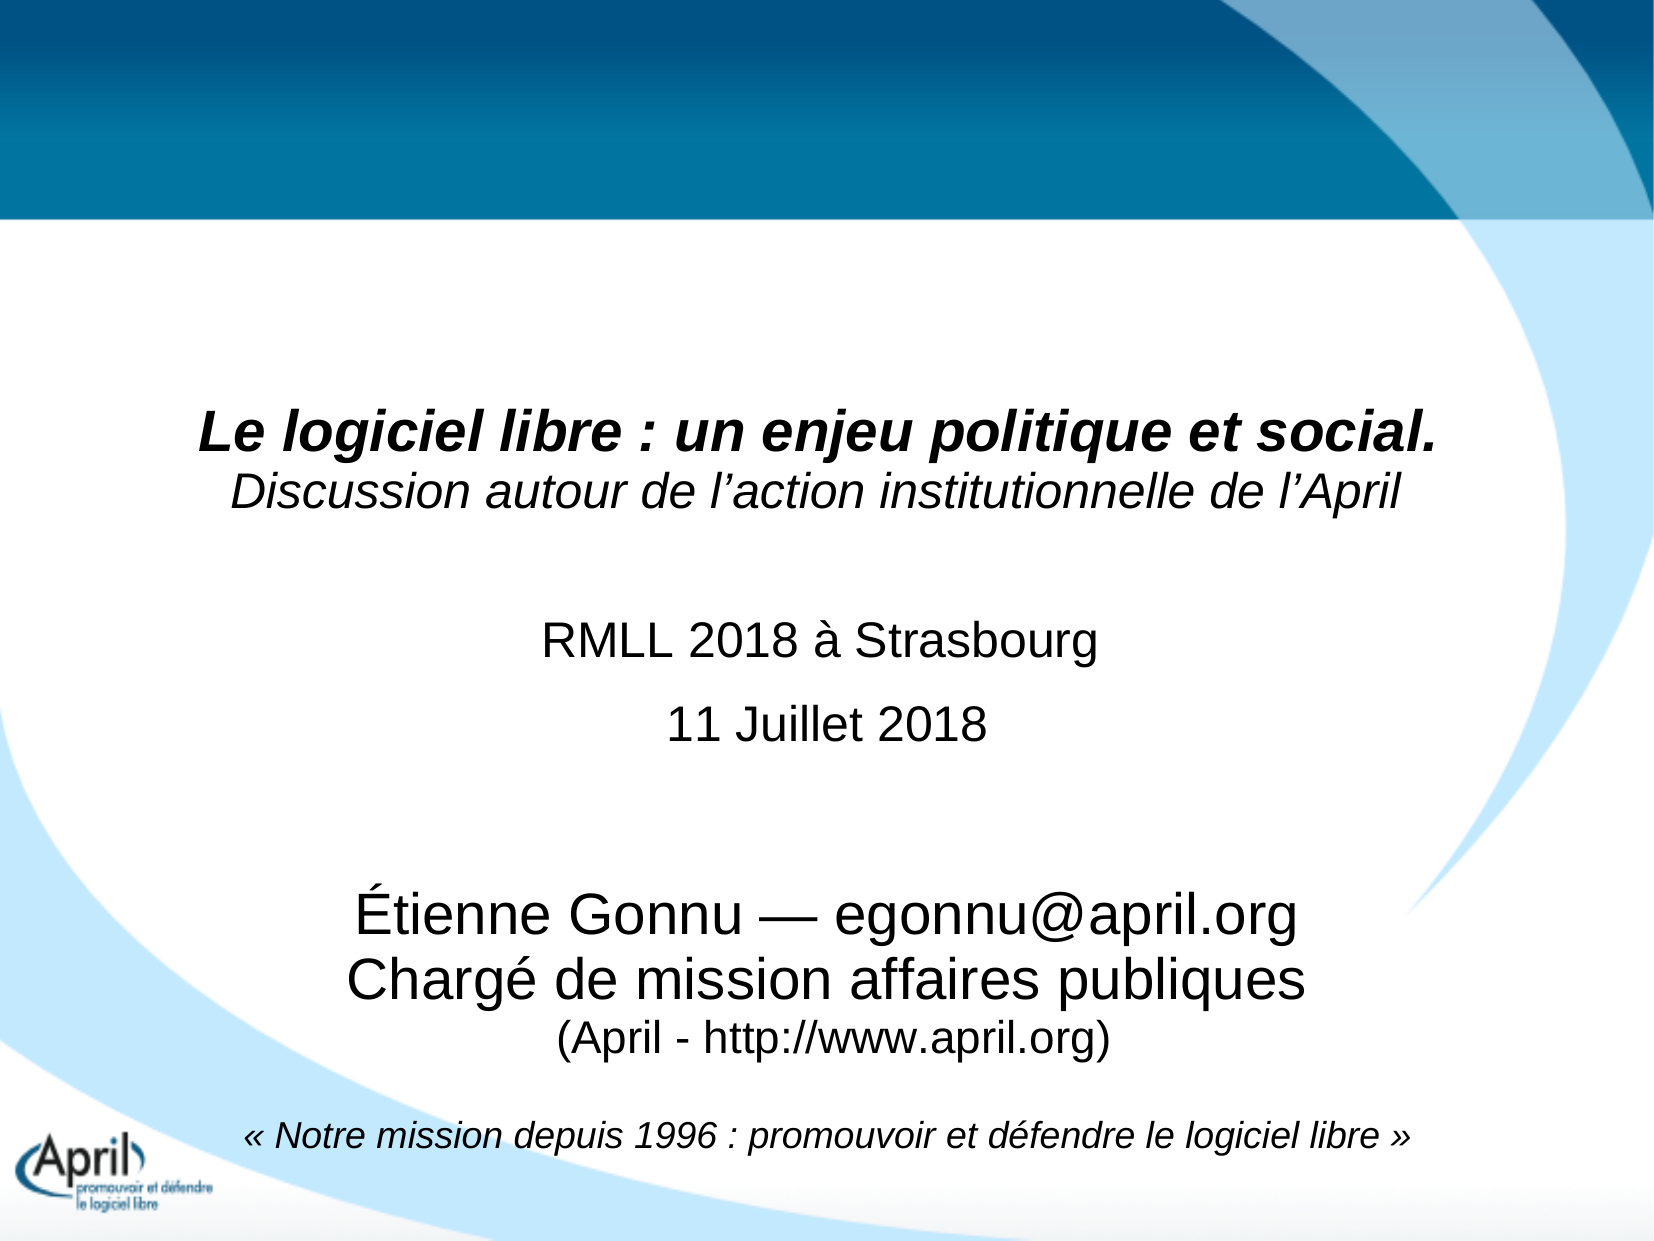

# Le logiciel libre : un enjeu politique et social.
Discussion autour de l’action institutionnelle de l’April
RMLL 2018 à Strasbourg
11 Juillet 2018
Étienne Gonnu — egonnu@april.org
Chargé de mission affaires publiques
 (April - http://www.april.org)
« Notre mission depuis 1996 : promouvoir et défendre le logiciel libre »